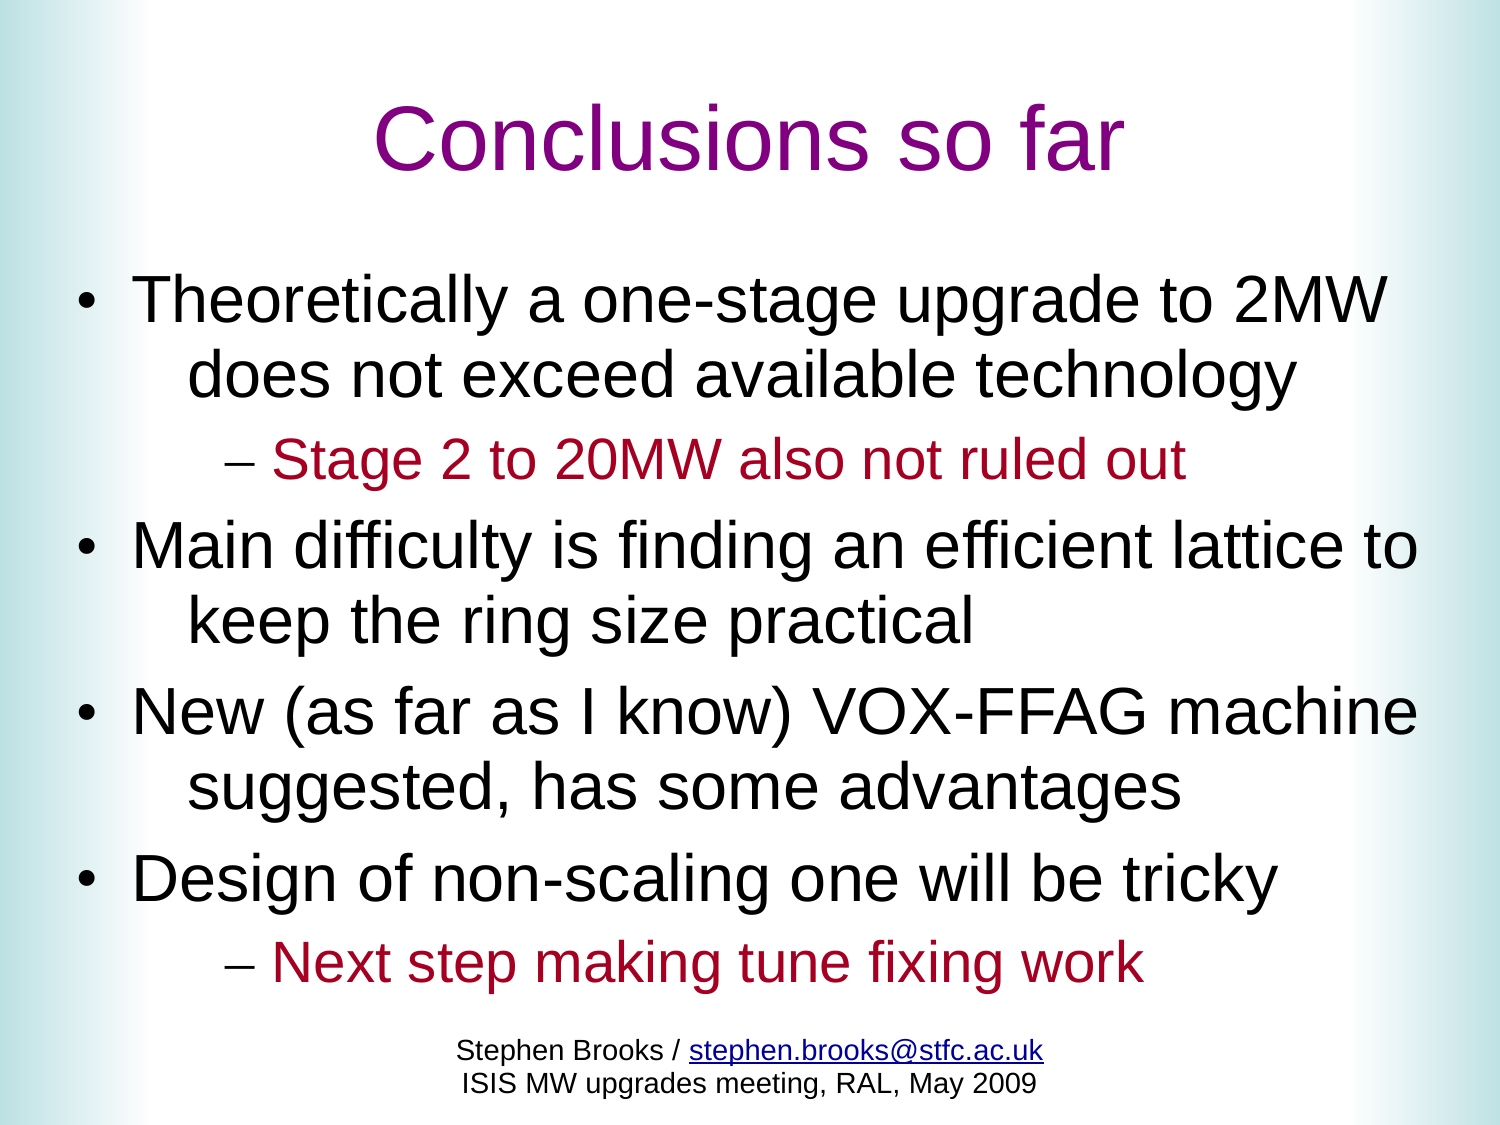

# Conclusions so far
Theoretically a one-stage upgrade to 2MW does not exceed available technology
Stage 2 to 20MW also not ruled out
Main difficulty is finding an efficient lattice to keep the ring size practical
New (as far as I know) VOX-FFAG machine suggested, has some advantages
Design of non-scaling one will be tricky
Next step making tune fixing work